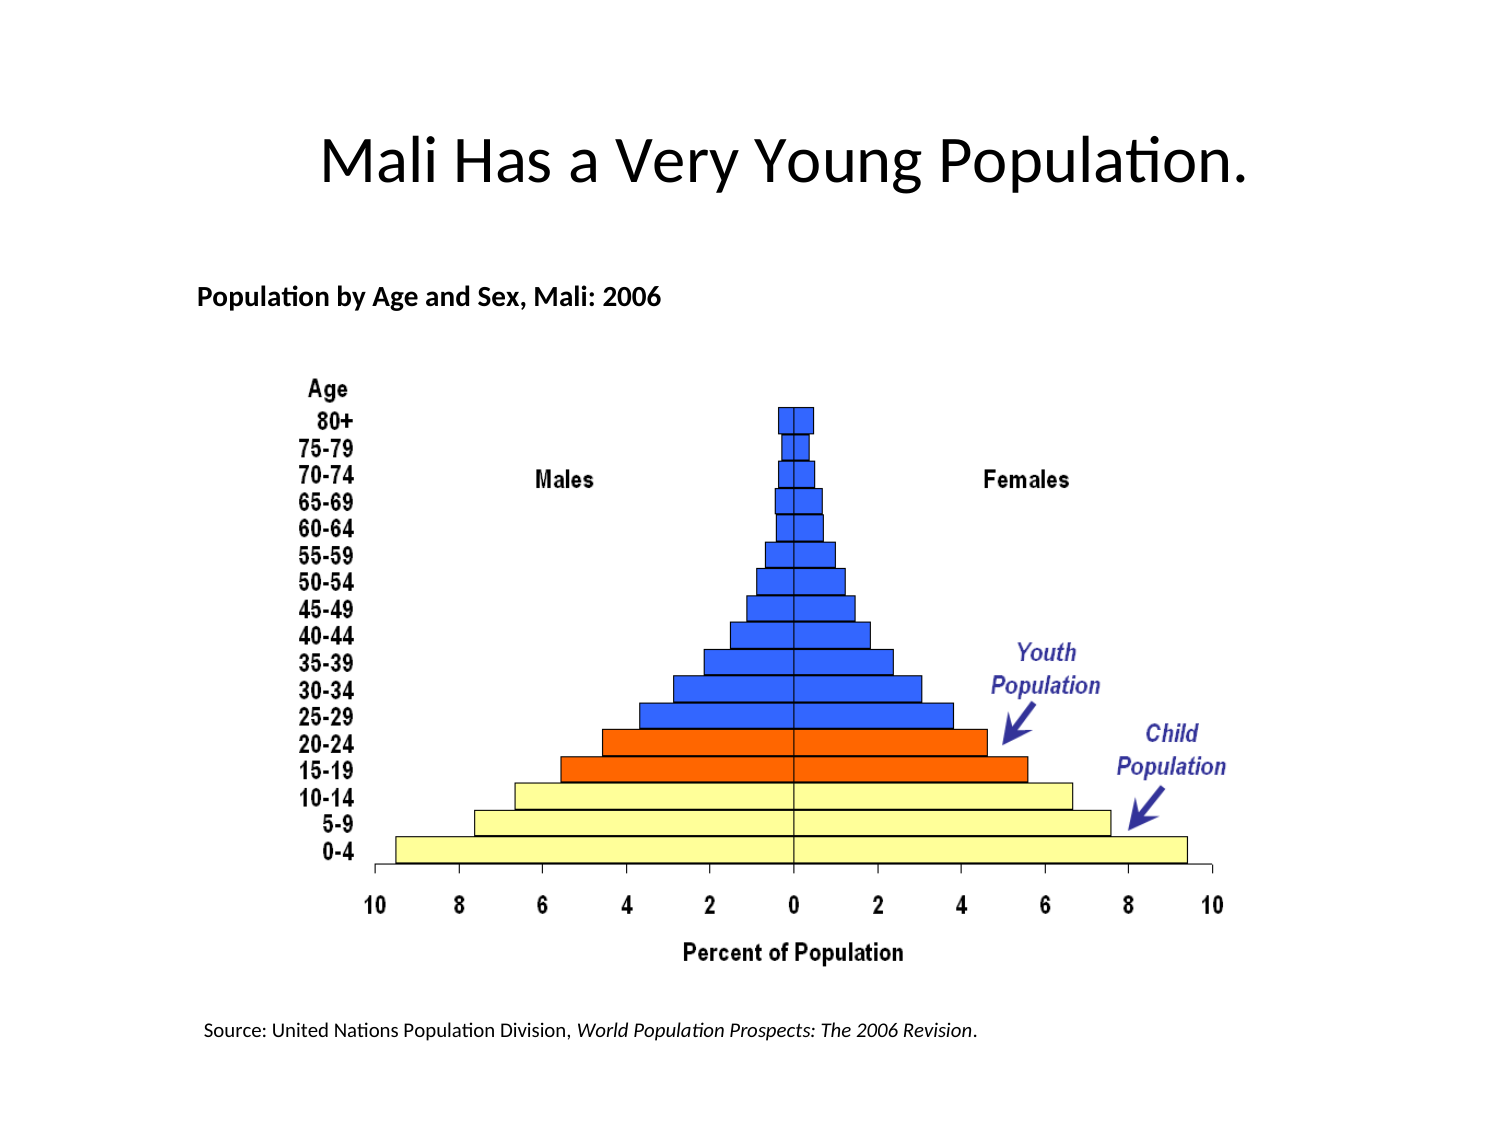

Mali Has a Very Young Population.
Population by Age and Sex, Mali: 2006
Source: United Nations Population Division, World Population Prospects: The 2006 Revision.